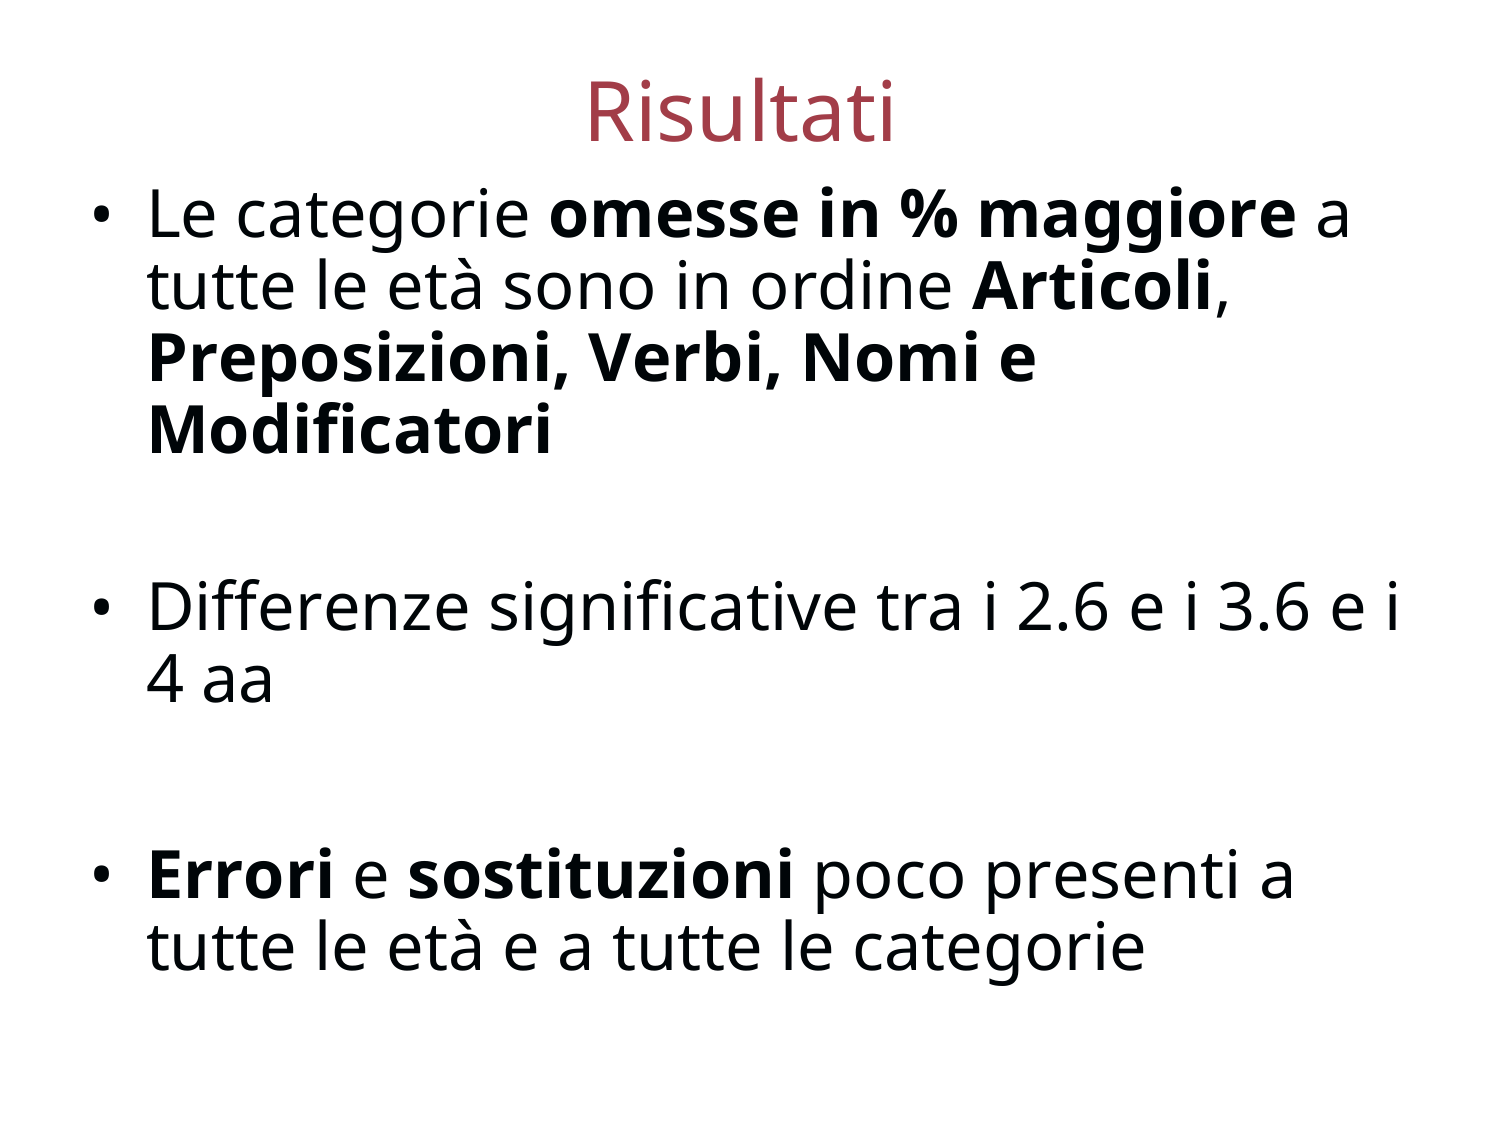

# Risultati
Le categorie omesse in % maggiore a tutte le età sono in ordine Articoli, Preposizioni, Verbi, Nomi e Modificatori
Differenze significative tra i 2.6 e i 3.6 e i 4 aa
Errori e sostituzioni poco presenti a tutte le età e a tutte le categorie